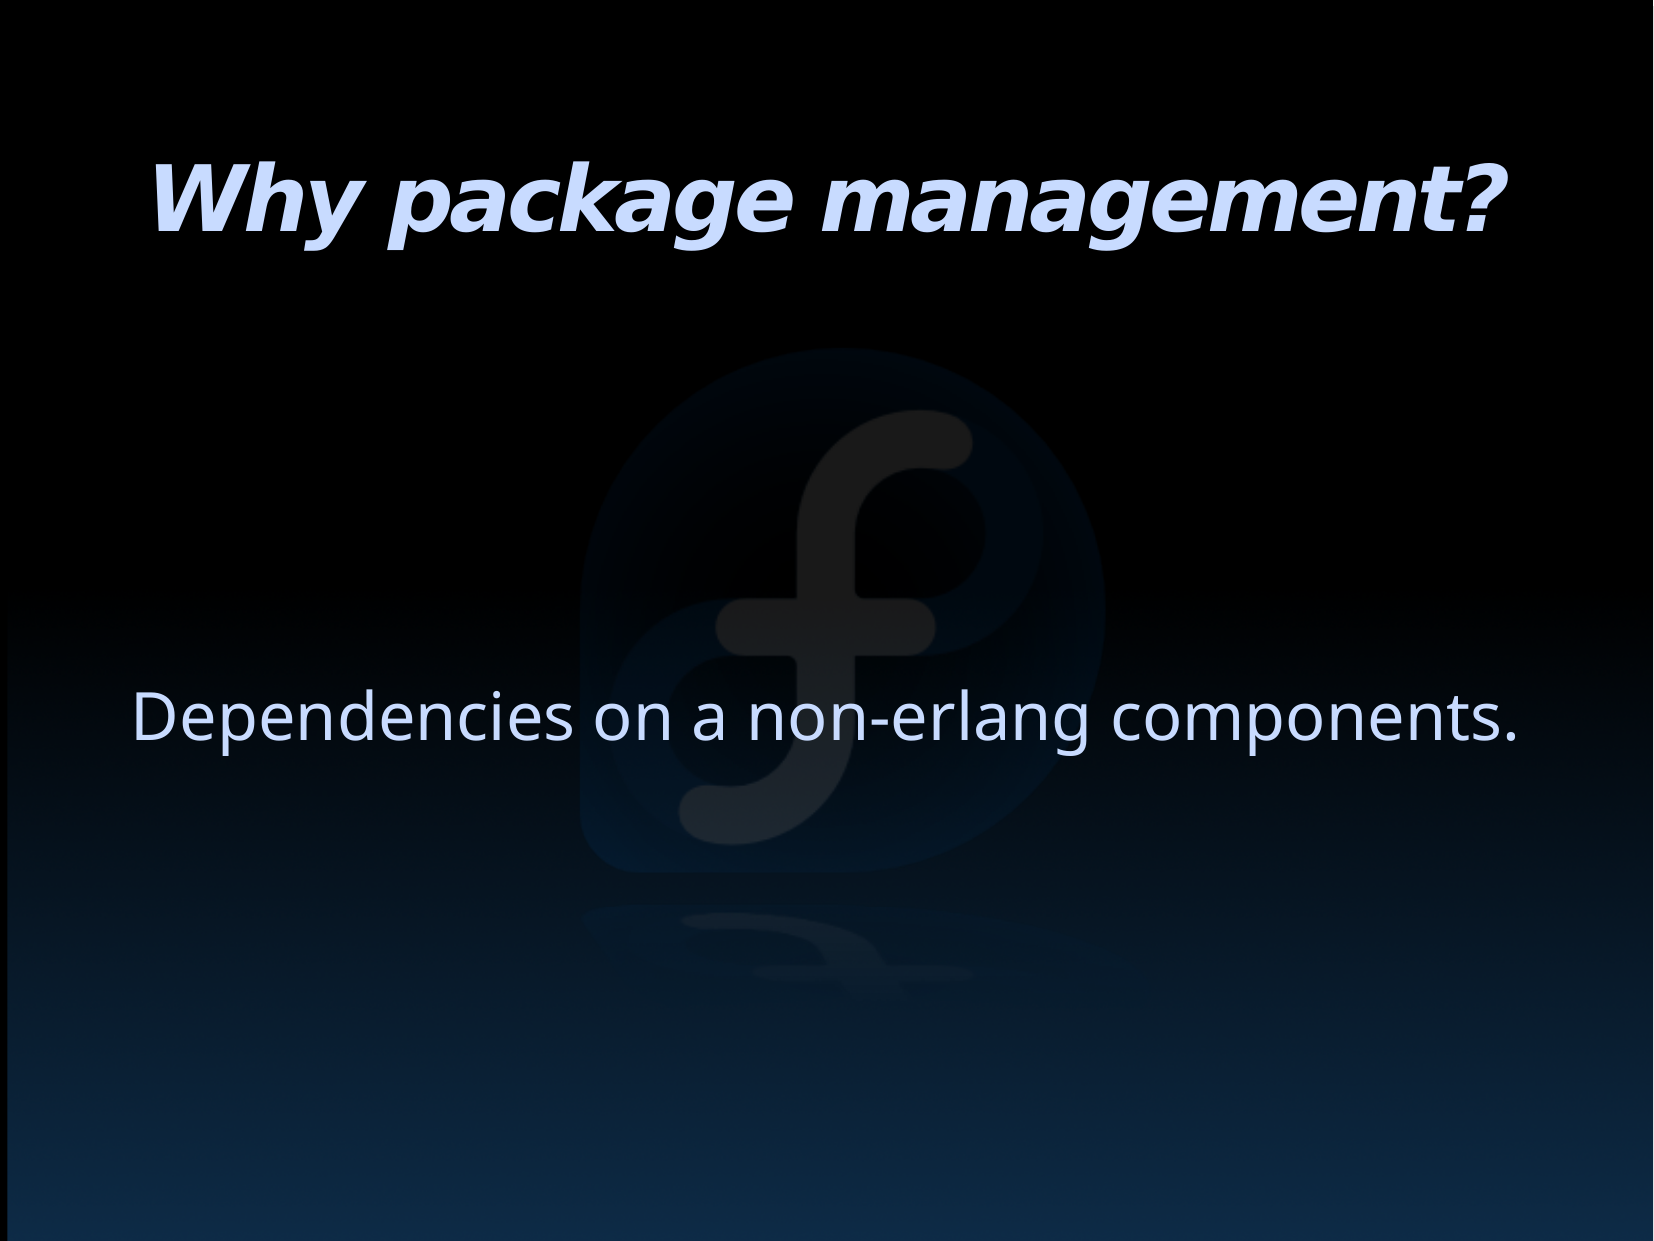

# Why package management?
Dependencies on a non-erlang components.